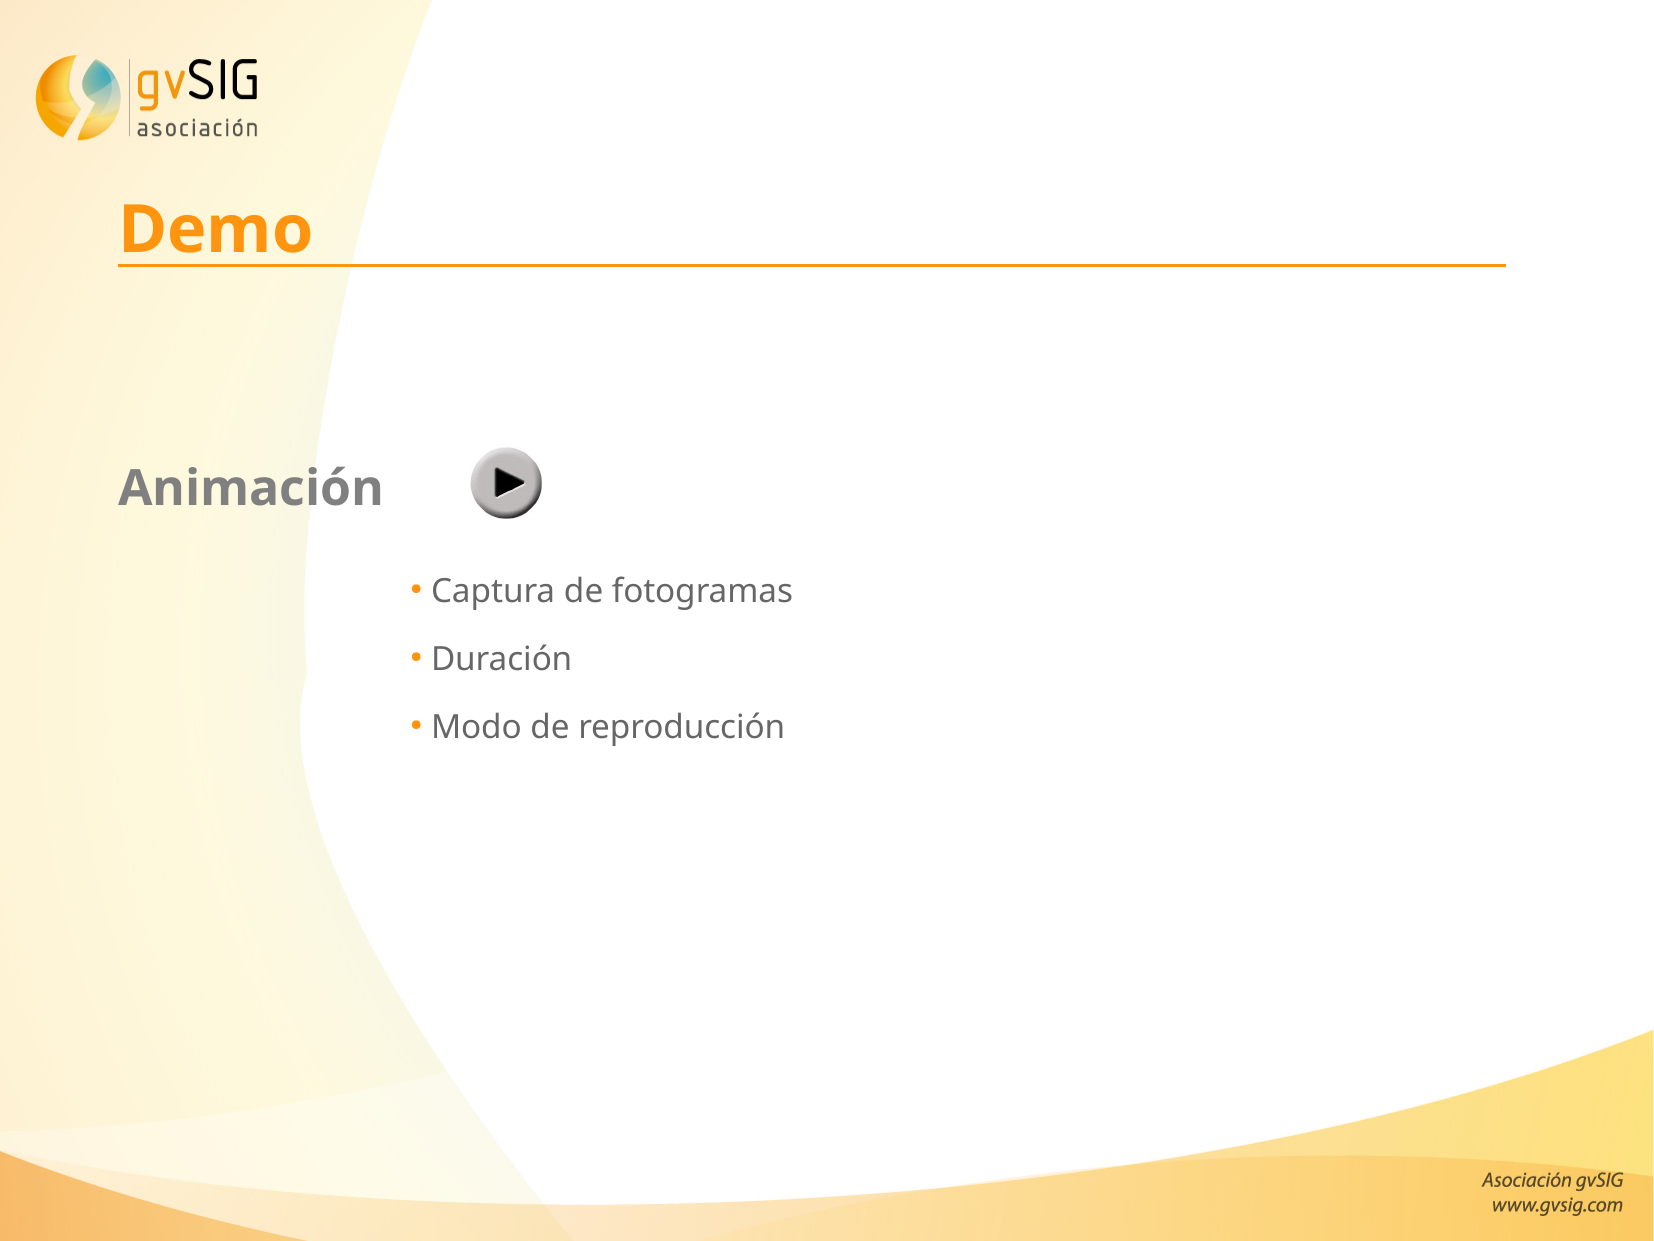

# Demo
Animación
 Captura de fotogramas
 Duración
 Modo de reproducción